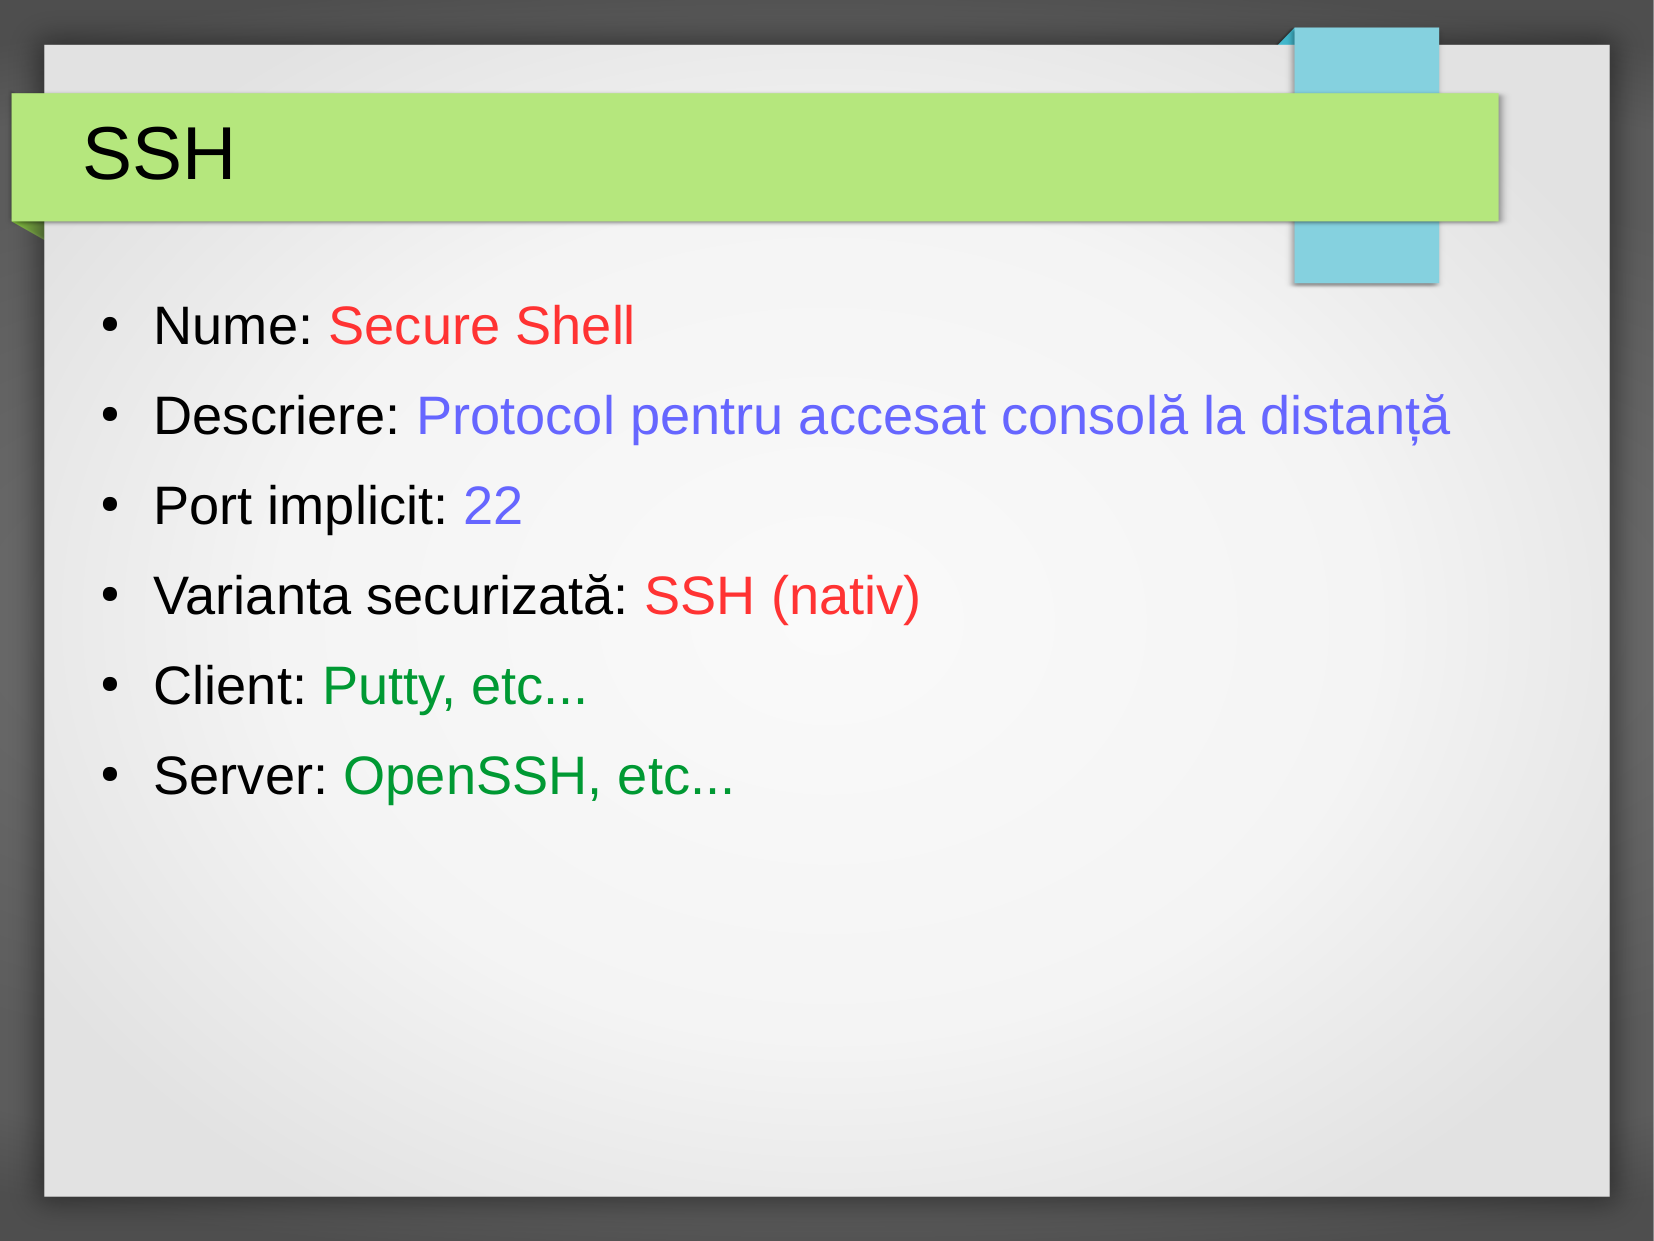

# SSH
Nume: Secure Shell
Descriere: Protocol pentru accesat consolă la distanță
Port implicit: 22
Varianta securizată: SSH (nativ)
Client: Putty, etc...
Server: OpenSSH, etc...